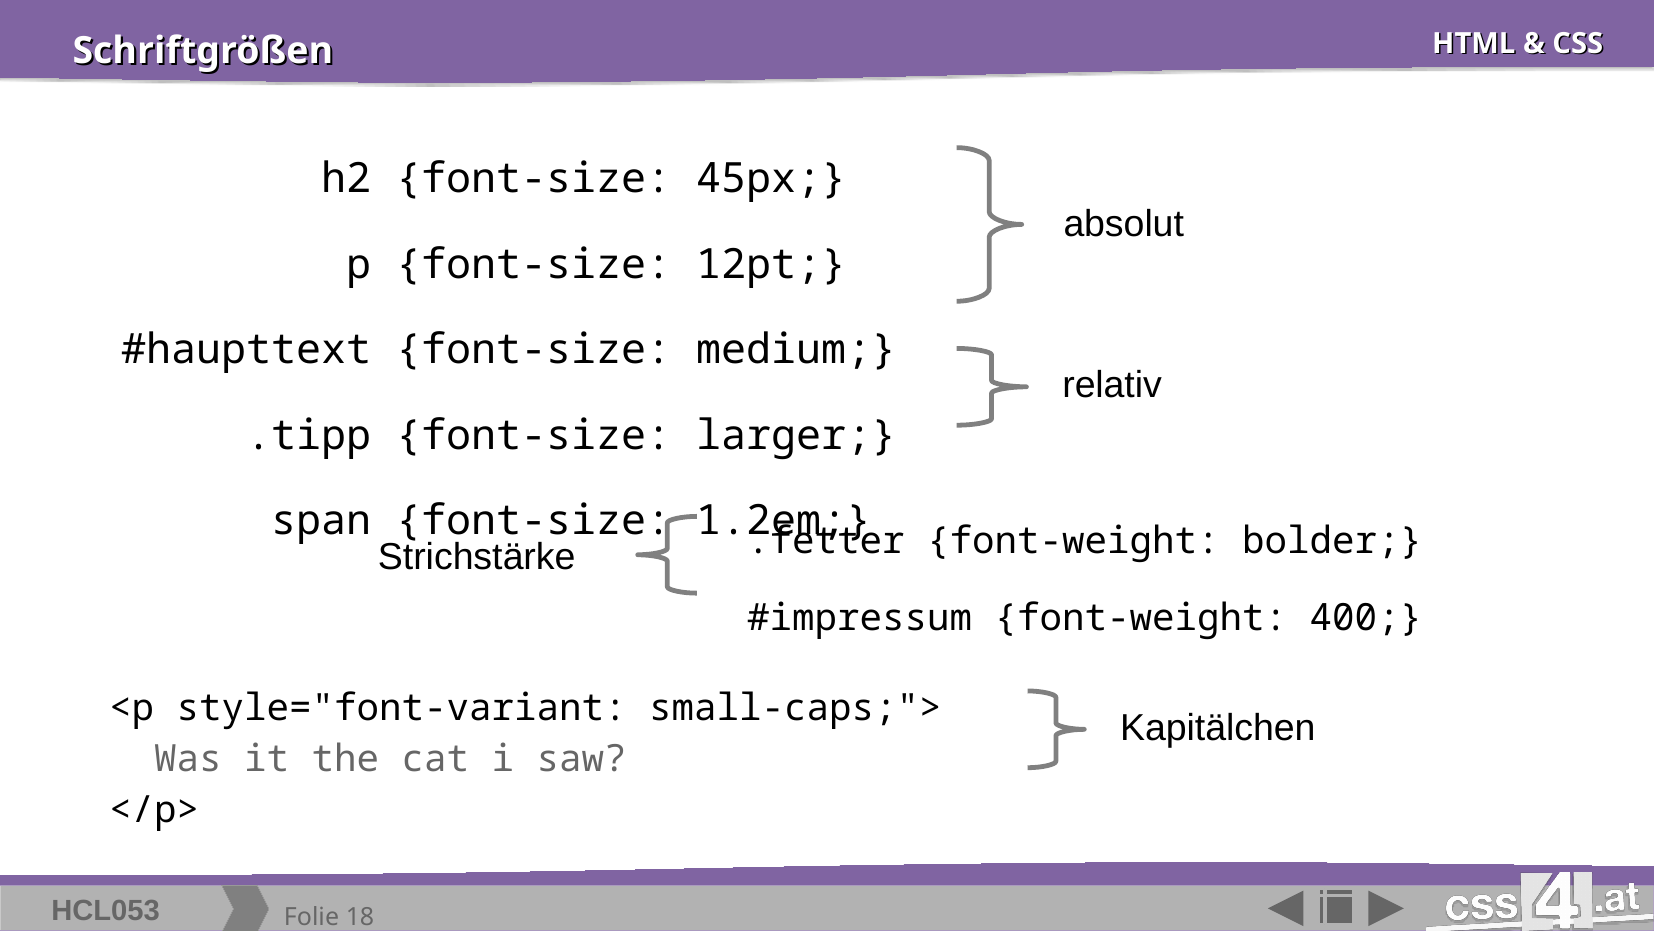

HTML & CSS
Schriftgrößen
 h2 {font-size: 45px;}
 p {font-size: 12pt;}
#haupttext {font-size: medium;}
 .tipp {font-size: larger;}
 span {font-size: 1.2em;}
absolut
relativ
.fetter {font-weight: bolder;}
#impressum {font-weight: 400;}
Strichstärke
<p style="font-variant: small-caps;">
 Was it the cat i saw?
</p>
Kapitälchen
HCL053
Folie